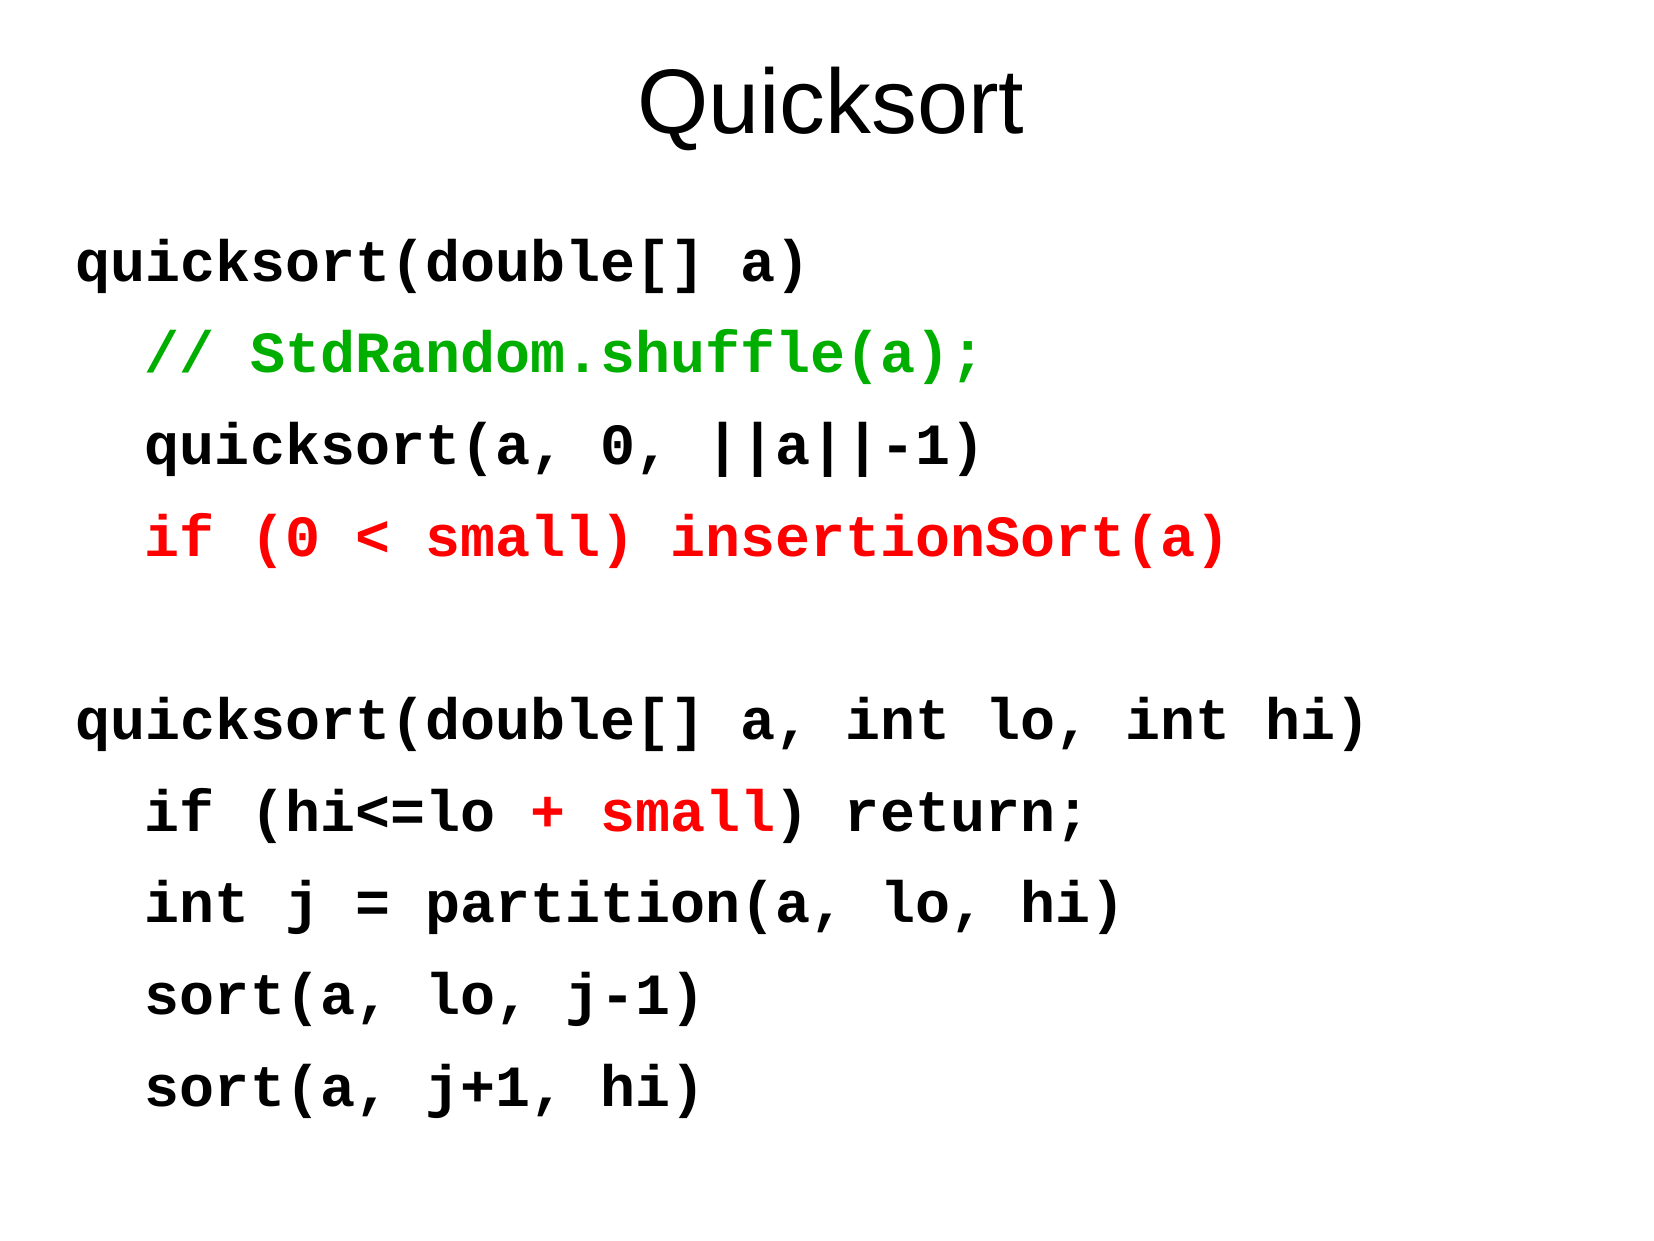

# Quicksort
quicksort(double[] a)
 // StdRandom.shuffle(a);
 quicksort(a, 0, ||a||-1)
 if (0 < small) insertionSort(a)
quicksort(double[] a, int lo, int hi)
 if (hi<=lo + small) return;
 int j = partition(a, lo, hi)
 sort(a, lo, j-1)
 sort(a, j+1, hi)